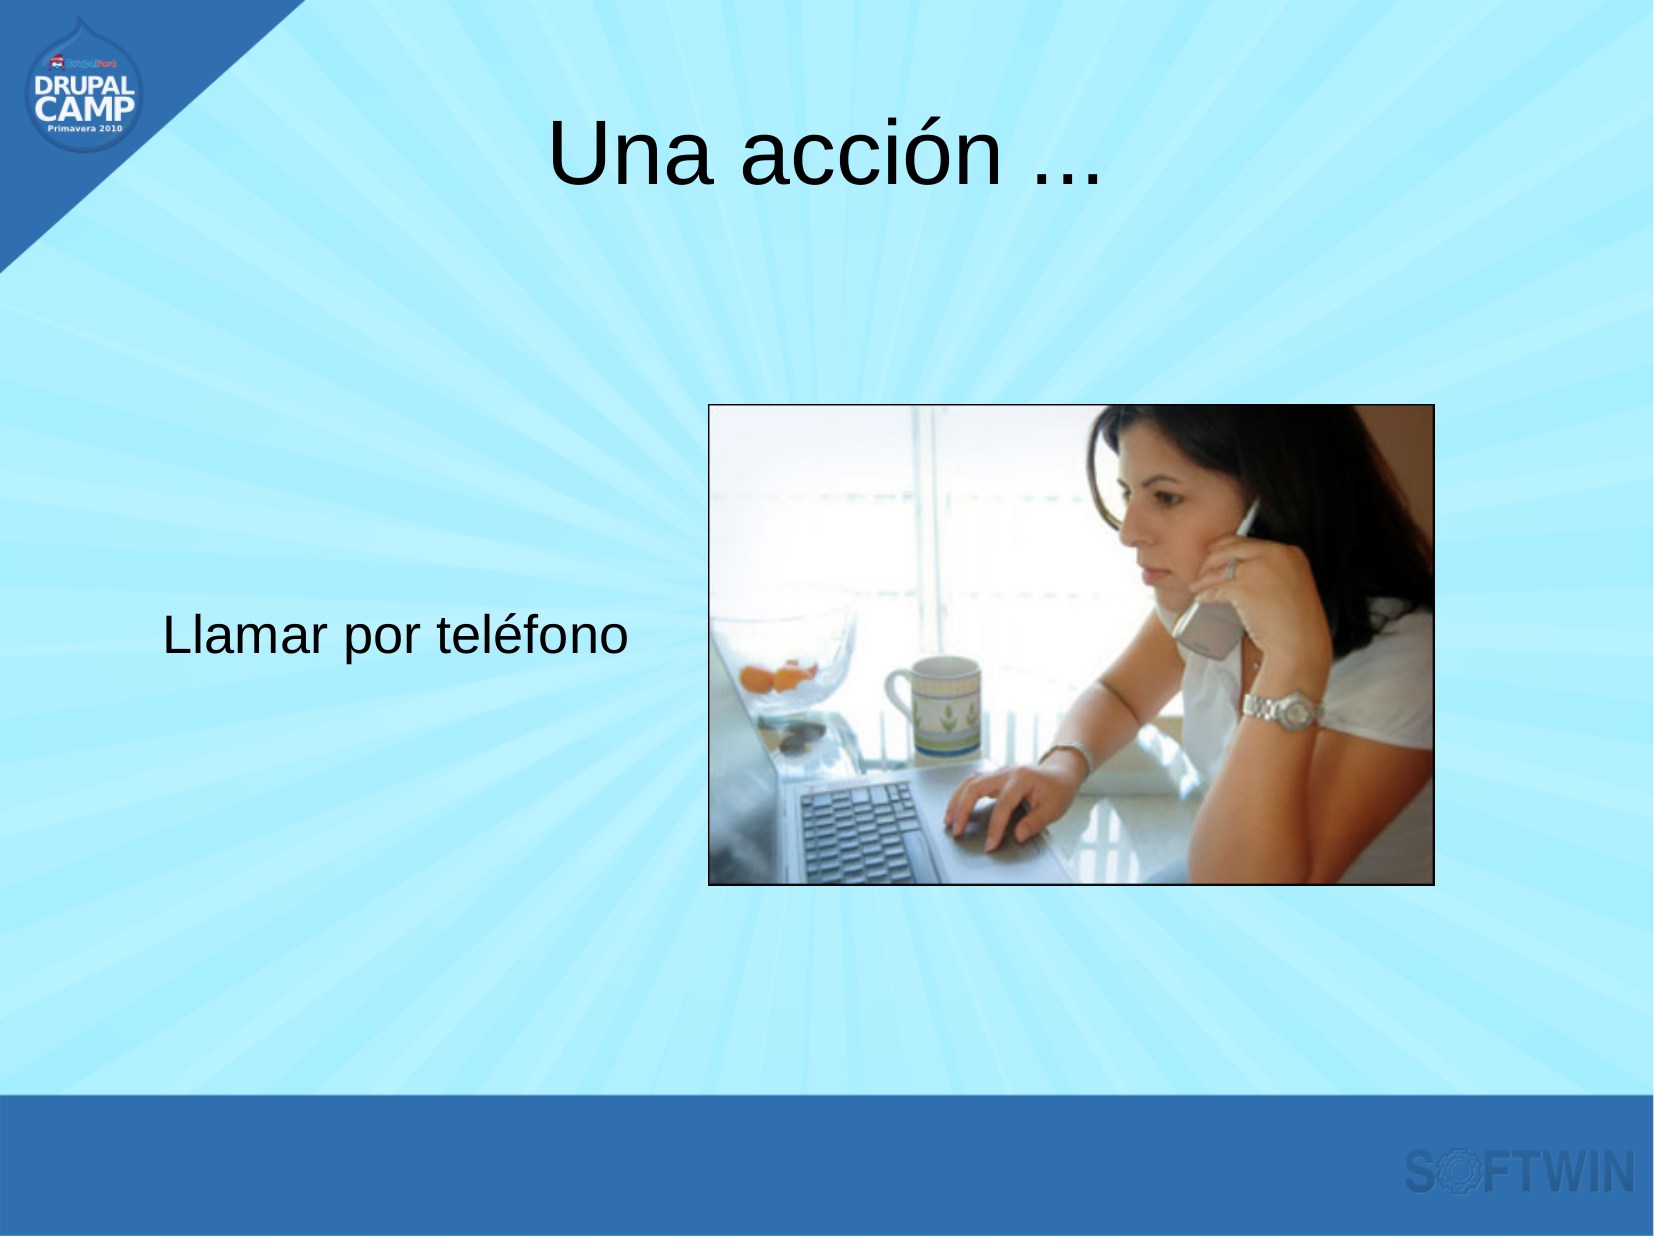

# Una acción ...
Llamar por teléfono